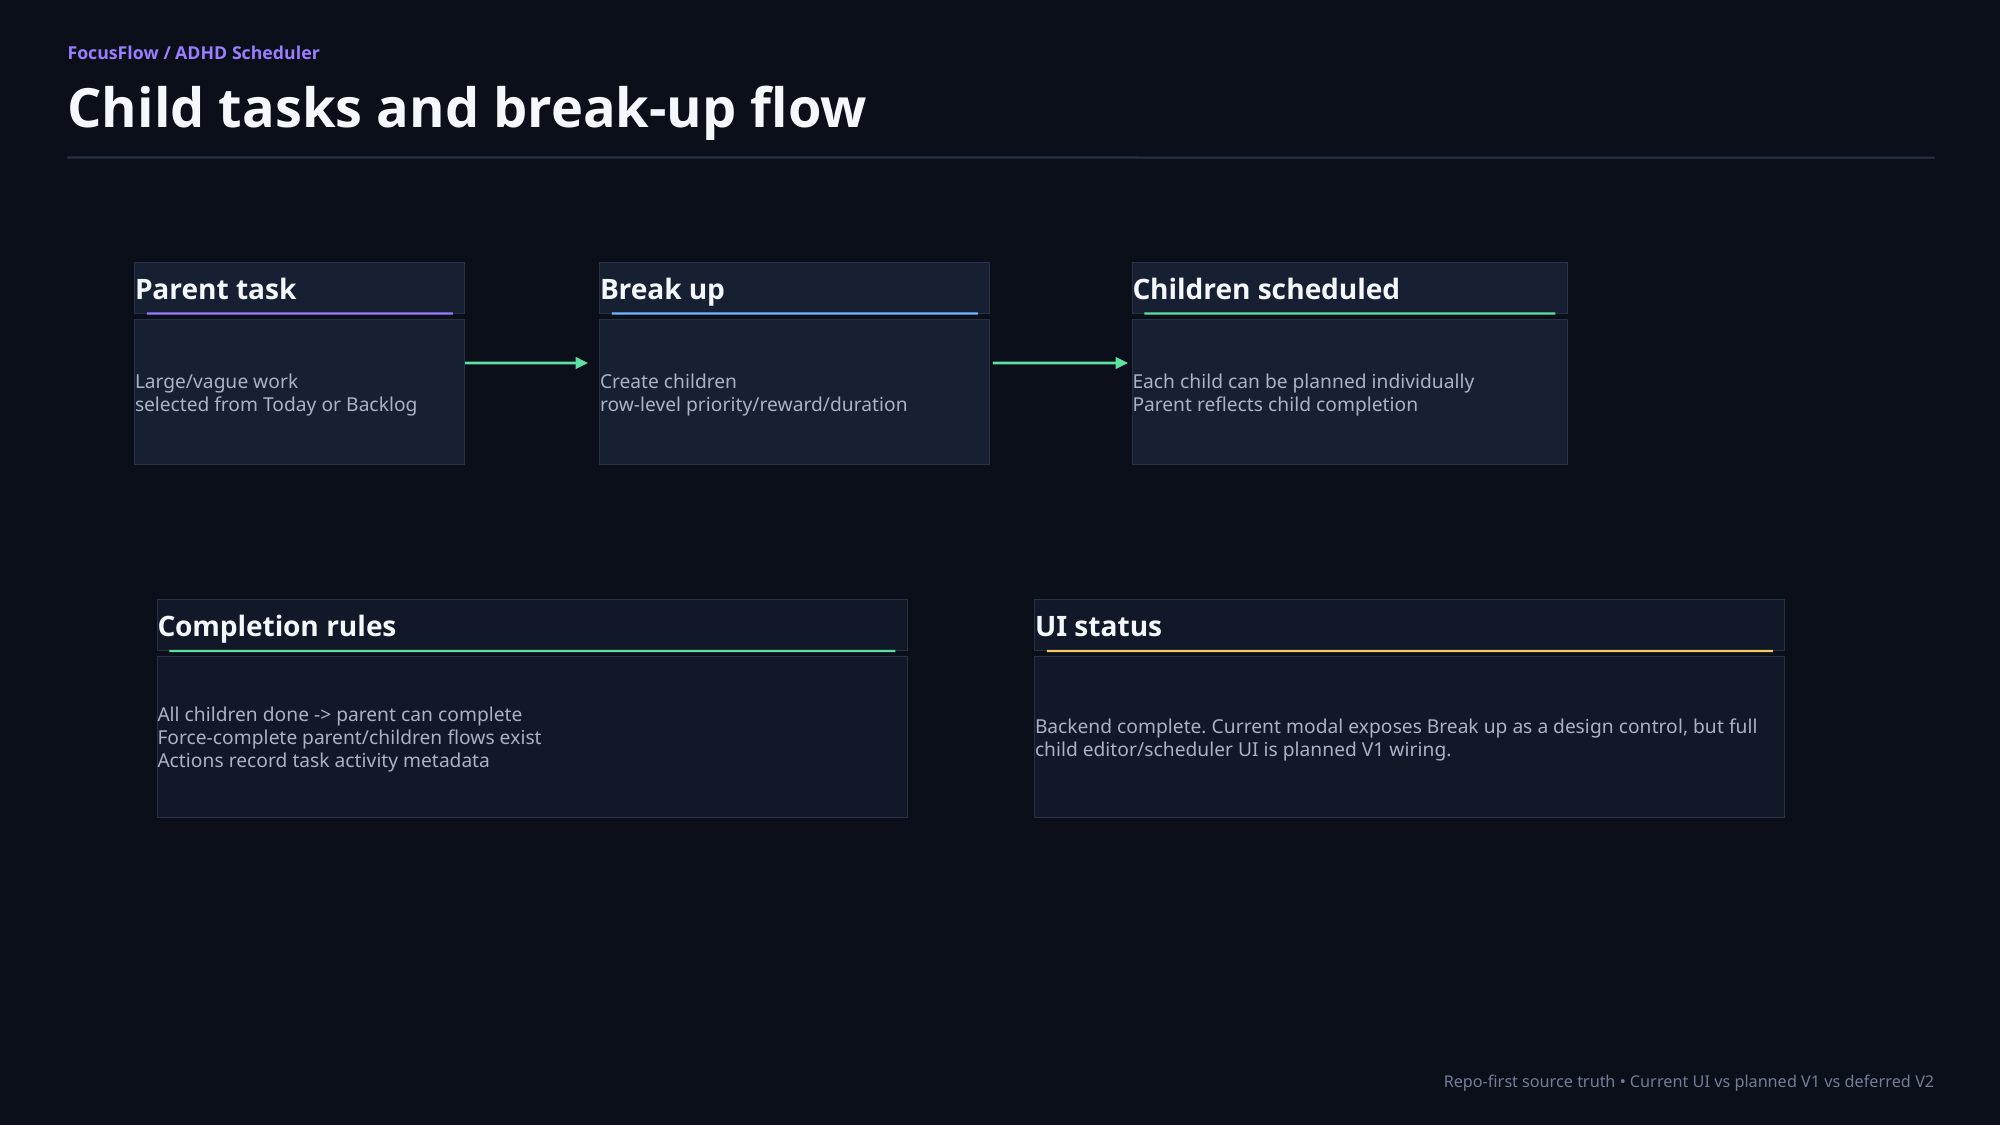

FocusFlow / ADHD Scheduler
Child tasks and break-up flow
Parent task
Break up
Children scheduled
Large/vague work
selected from Today or Backlog
Create children
row-level priority/reward/duration
Each child can be planned individually
Parent reflects child completion
Completion rules
UI status
All children done -> parent can complete
Force-complete parent/children flows exist
Actions record task activity metadata
Backend complete. Current modal exposes Break up as a design control, but full child editor/scheduler UI is planned V1 wiring.
Repo-first source truth • Current UI vs planned V1 vs deferred V2